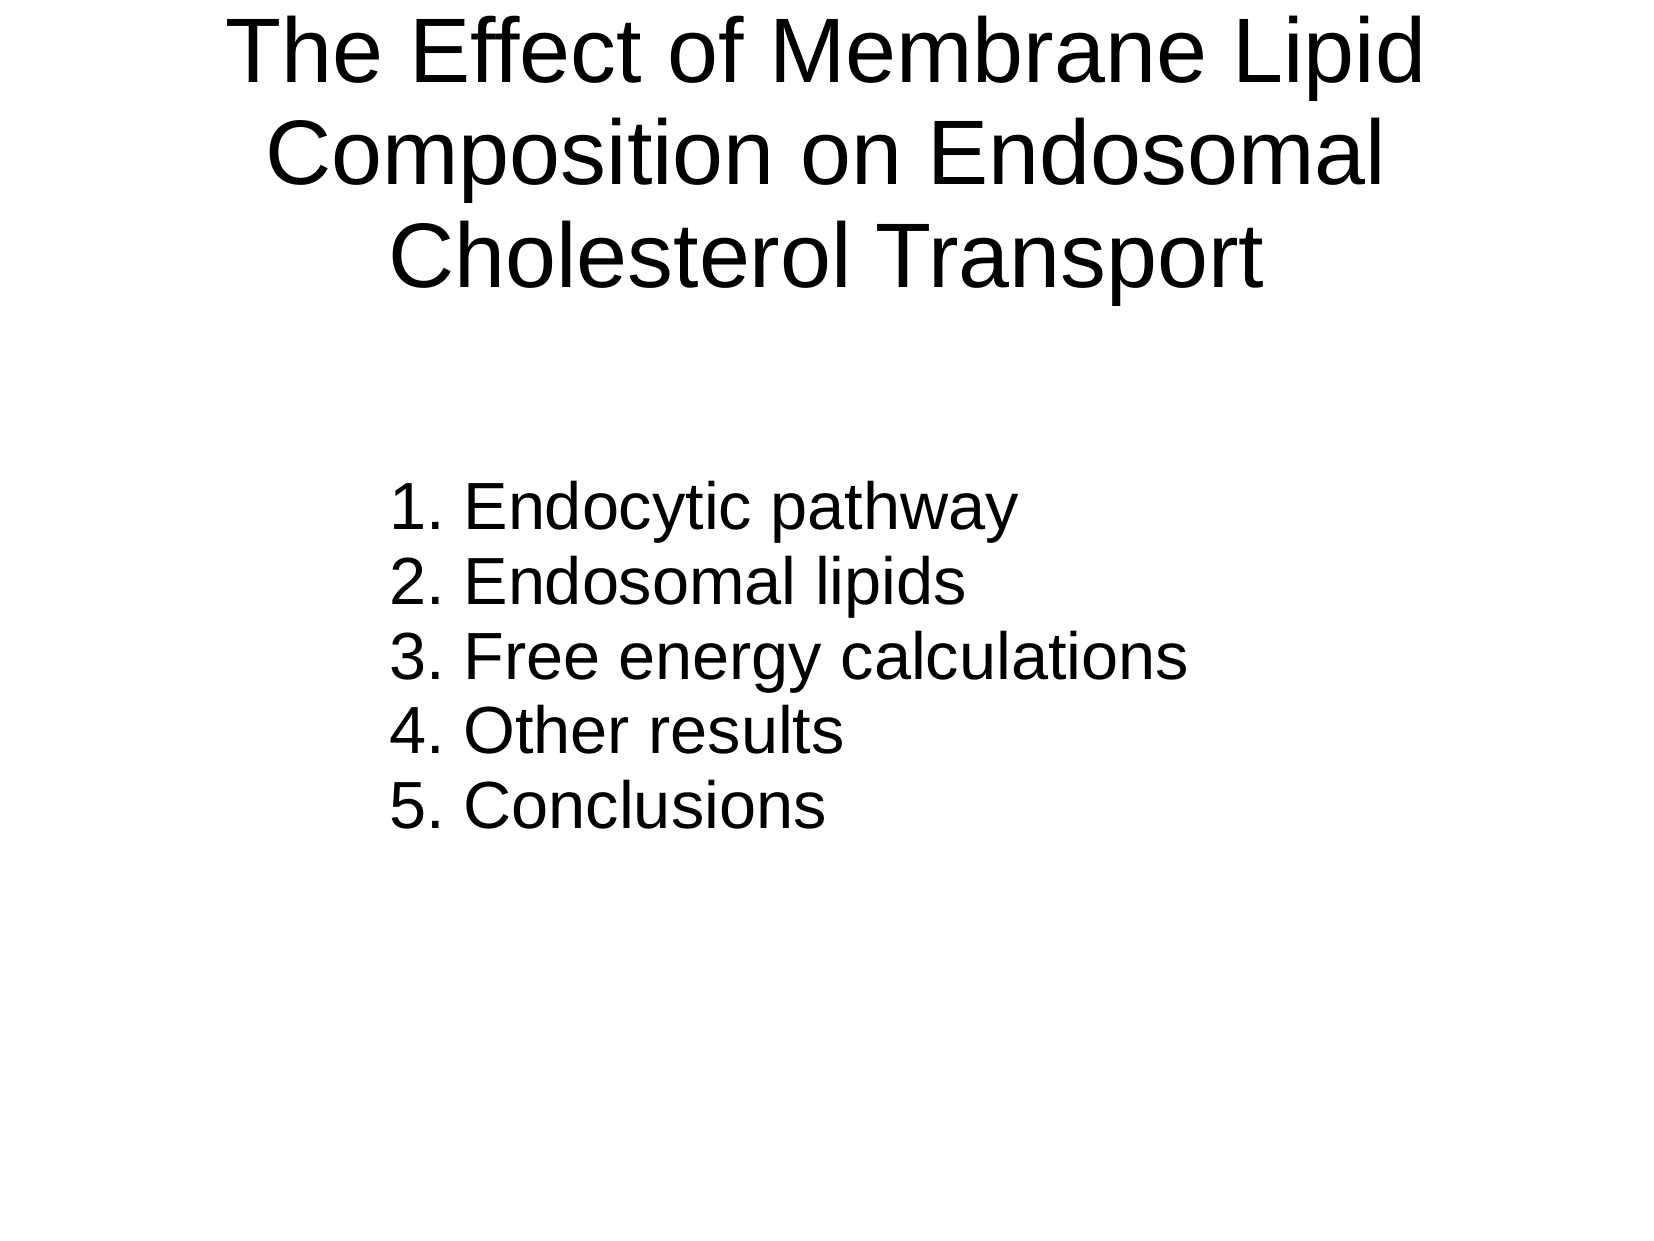

# The Effect of Membrane Lipid Composition on Endosomal Cholesterol Transport
1. Endocytic pathway
2. Endosomal lipids
3. Free energy calculations
4. Other results
5. Conclusions